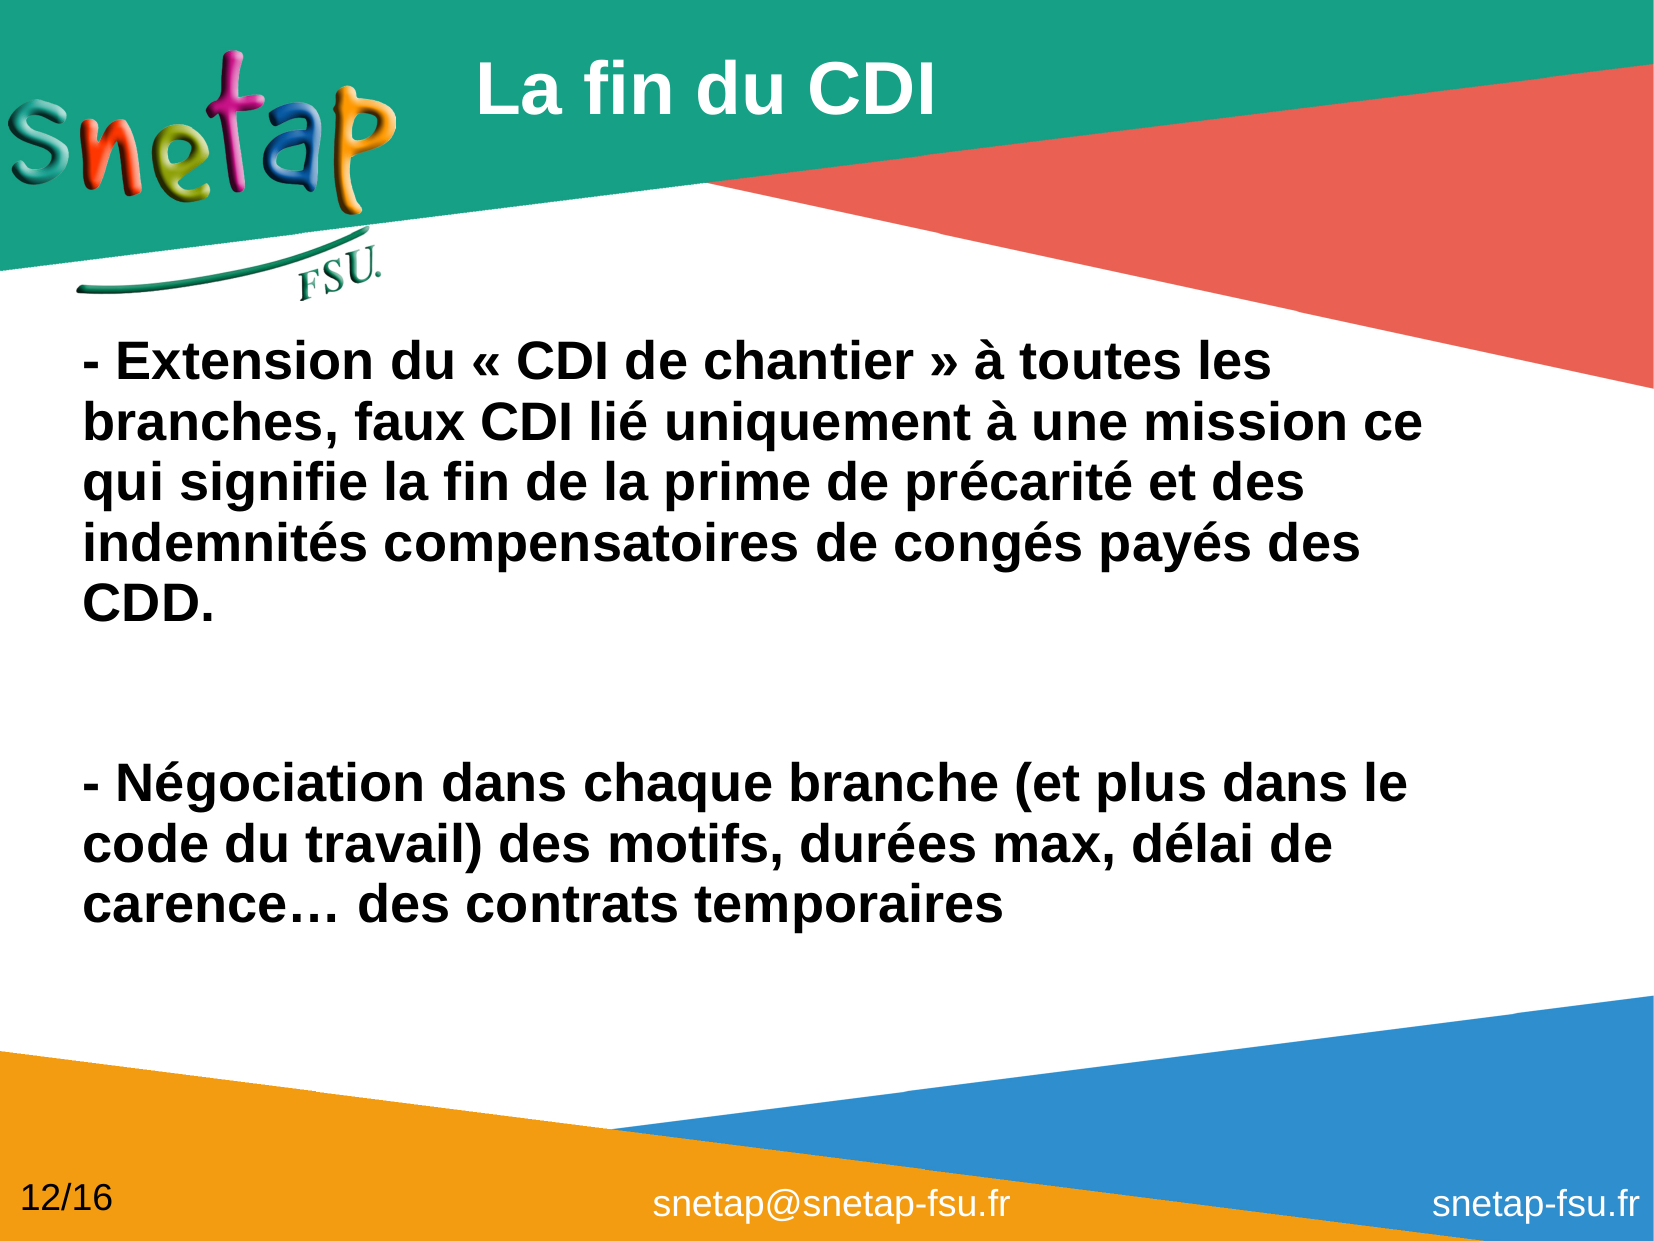

La fin du CDI
# - Extension du « CDI de chantier » à toutes les branches, faux CDI lié uniquement à une mission ce qui signifie la fin de la prime de précarité et des indemnités compensatoires de congés payés des CDD.
- Négociation dans chaque branche (et plus dans le code du travail) des motifs, durées max, délai de carence… des contrats temporaires